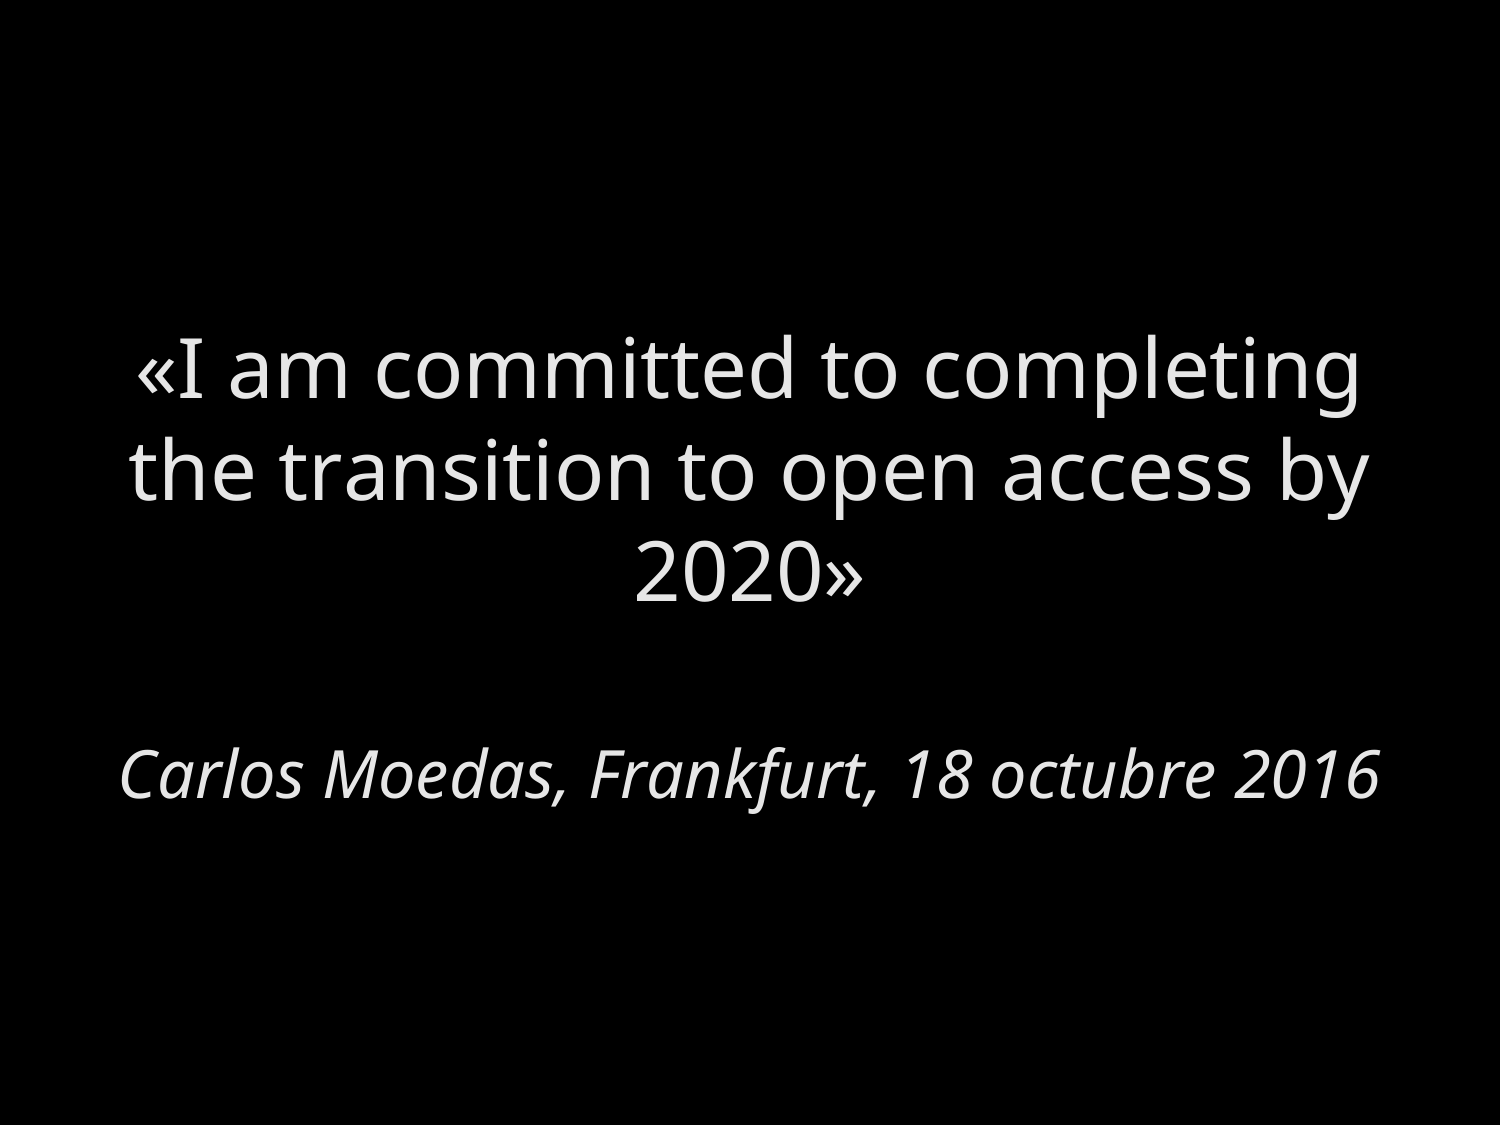

# «I am committed to completing the transition to open access by 2020»
Carlos Moedas, Frankfurt, 18 octubre 2016